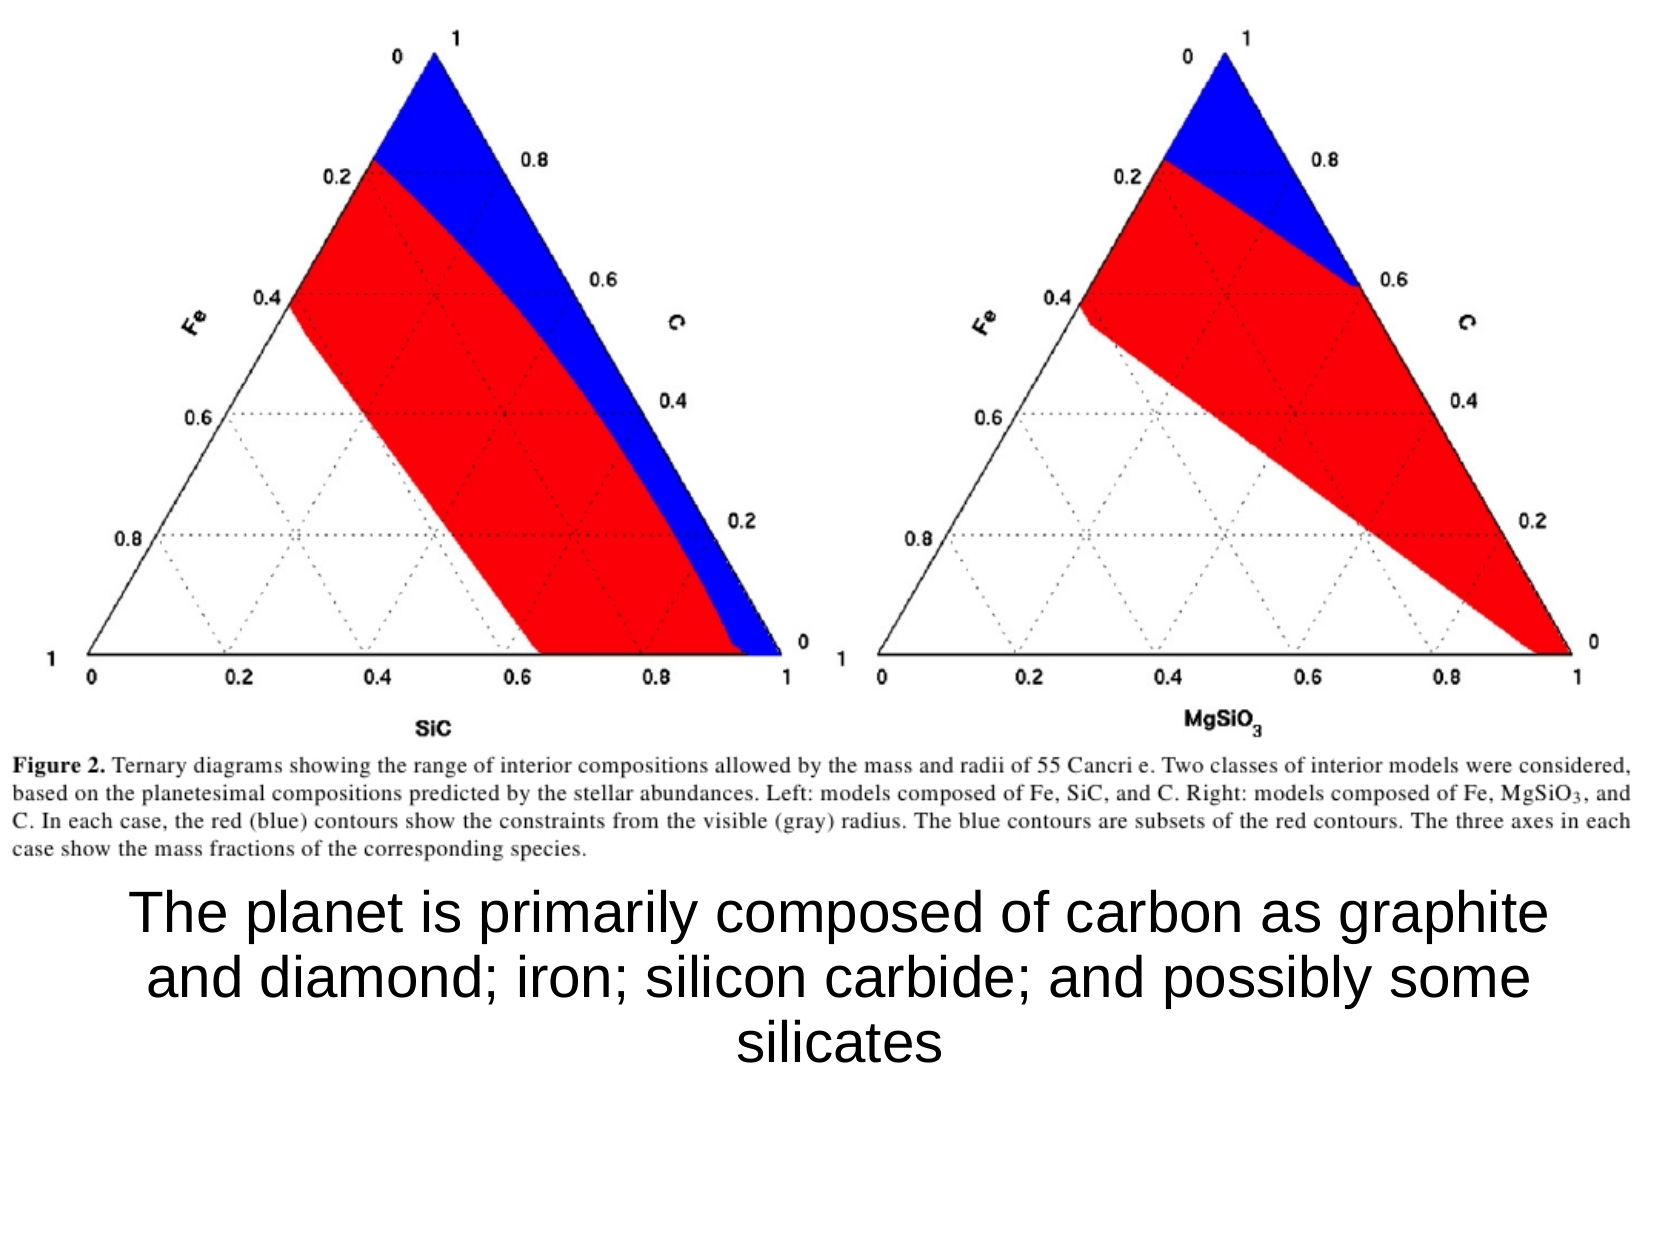

The planet is primarily composed of carbon as graphite and diamond; iron; silicon carbide; and possibly some silicates